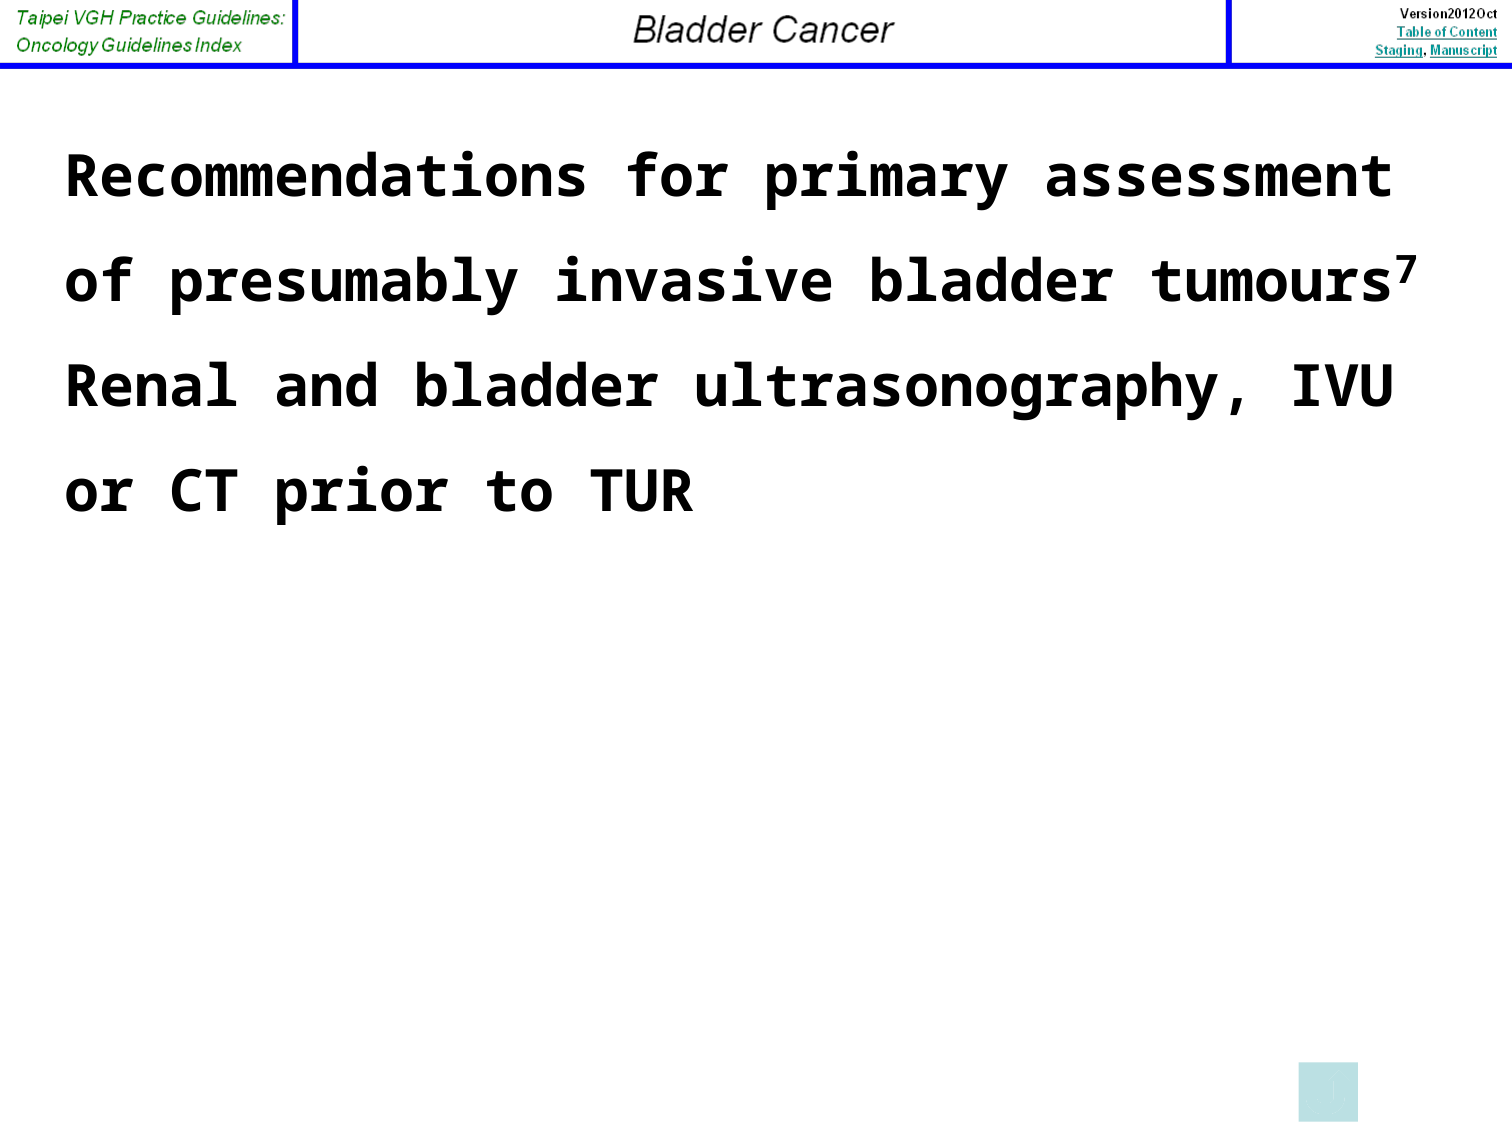

# Recommendations for primary assessment of presumably invasive bladder tumours7 Renal and bladder ultrasonography, IVU or CT prior to TUR